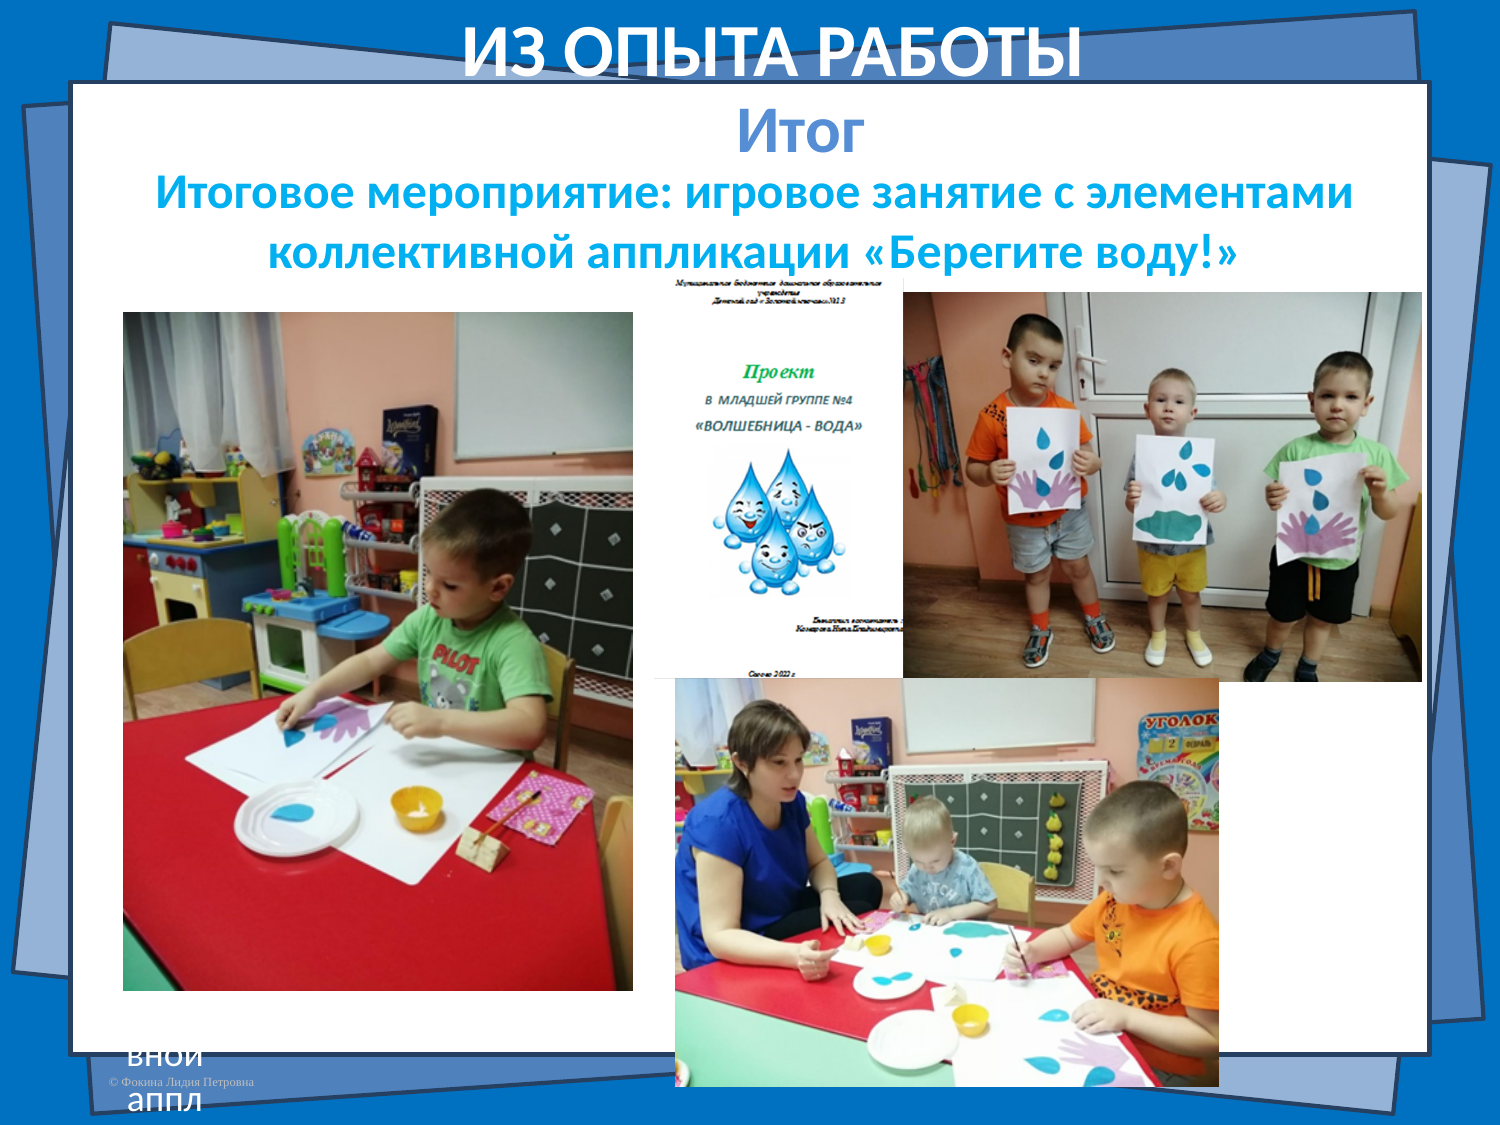

ИЗ ОПЫТА РАБОТЫ
Итог
Итоговое мероприятие: игровое занятие с элементами коллективной аппликации «Берегите воду!»
 мероприятие: игровое занятие с элементами коллективной аппликации «Берегите воду!»